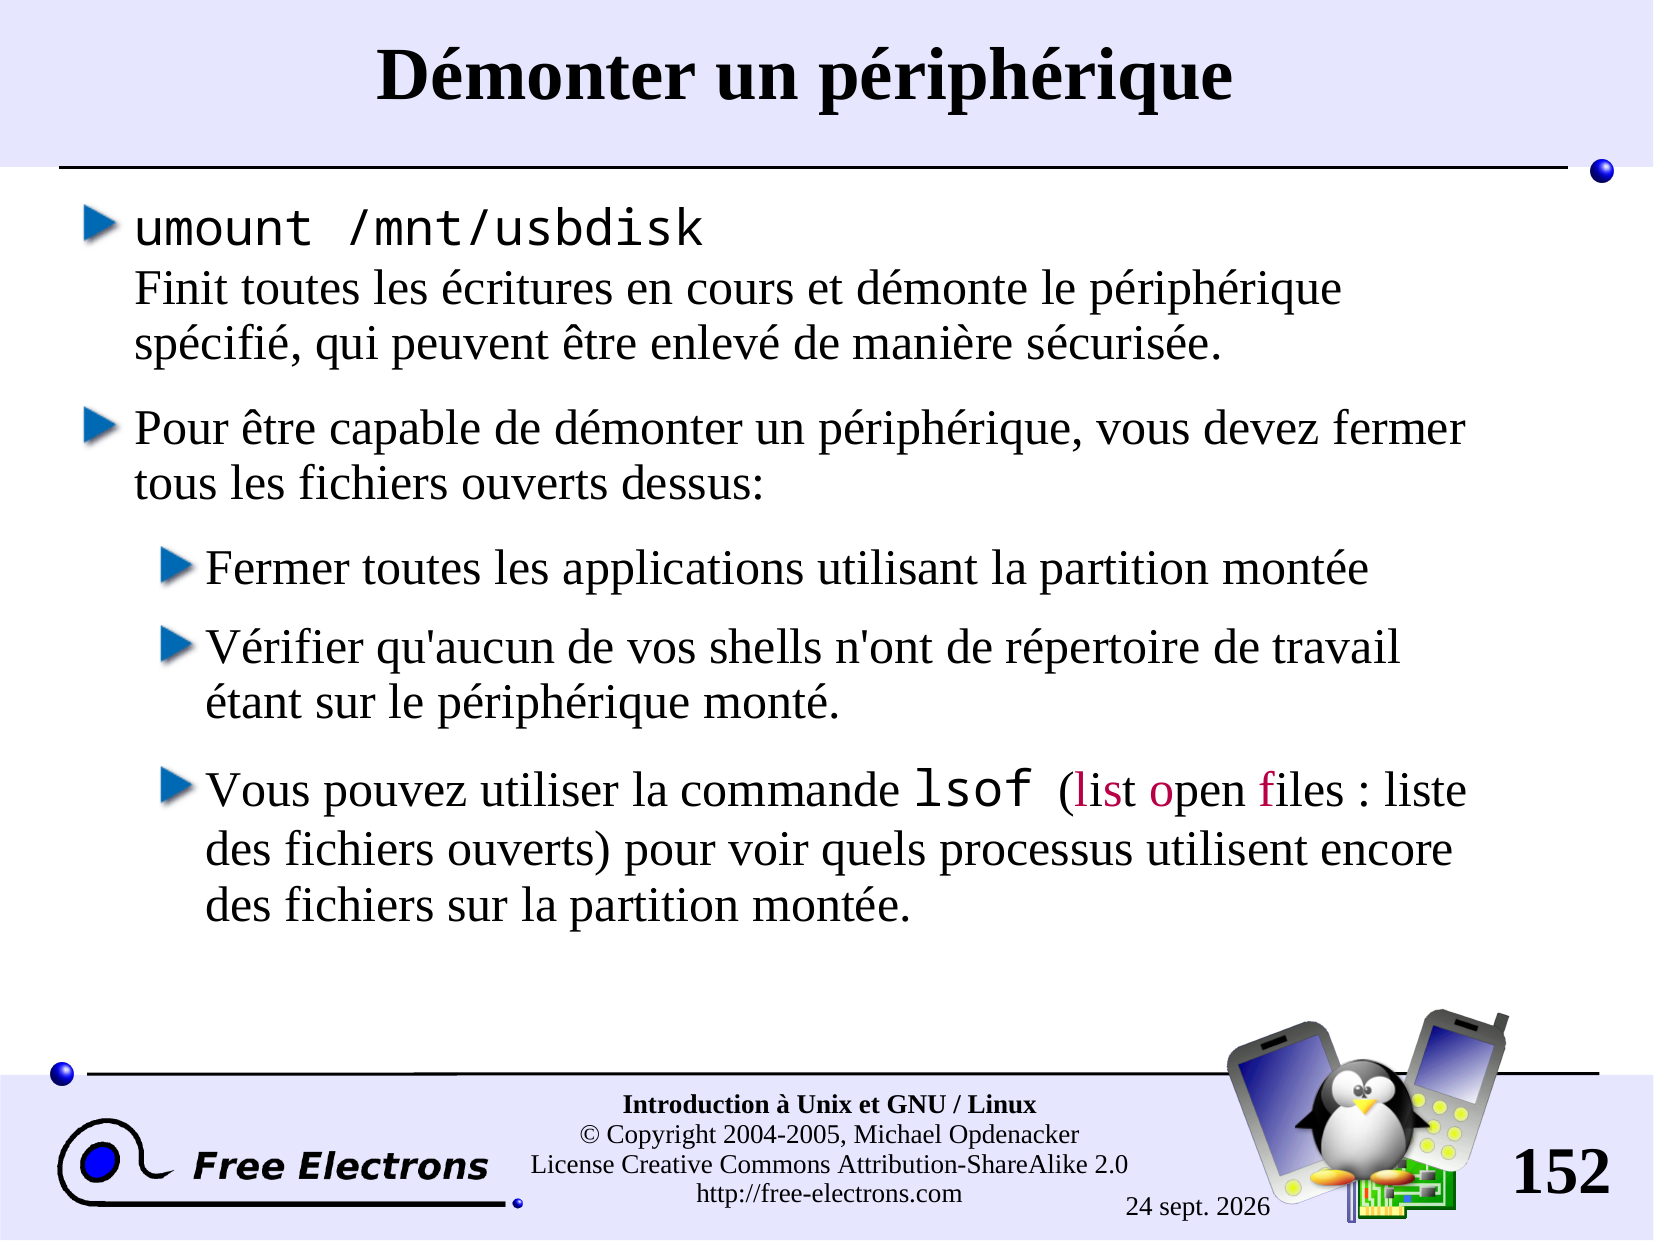

# Démonter un périphérique
umount /mnt/usbdisk
Finit toutes les écritures en cours et démonte le périphérique spécifié, qui peuvent être enlevé de manière sécurisée.
Pour être capable de démonter un périphérique, vous devez fermer tous les fichiers ouverts dessus:
Fermer toutes les applications utilisant la partition montée
Vérifier qu'aucun de vos shells n'ont de répertoire de travail étant sur le périphérique monté.
Vous pouvez utiliser la commande lsof (list open files : liste des fichiers ouverts) pour voir quels processus utilisent encore des fichiers sur la partition montée.